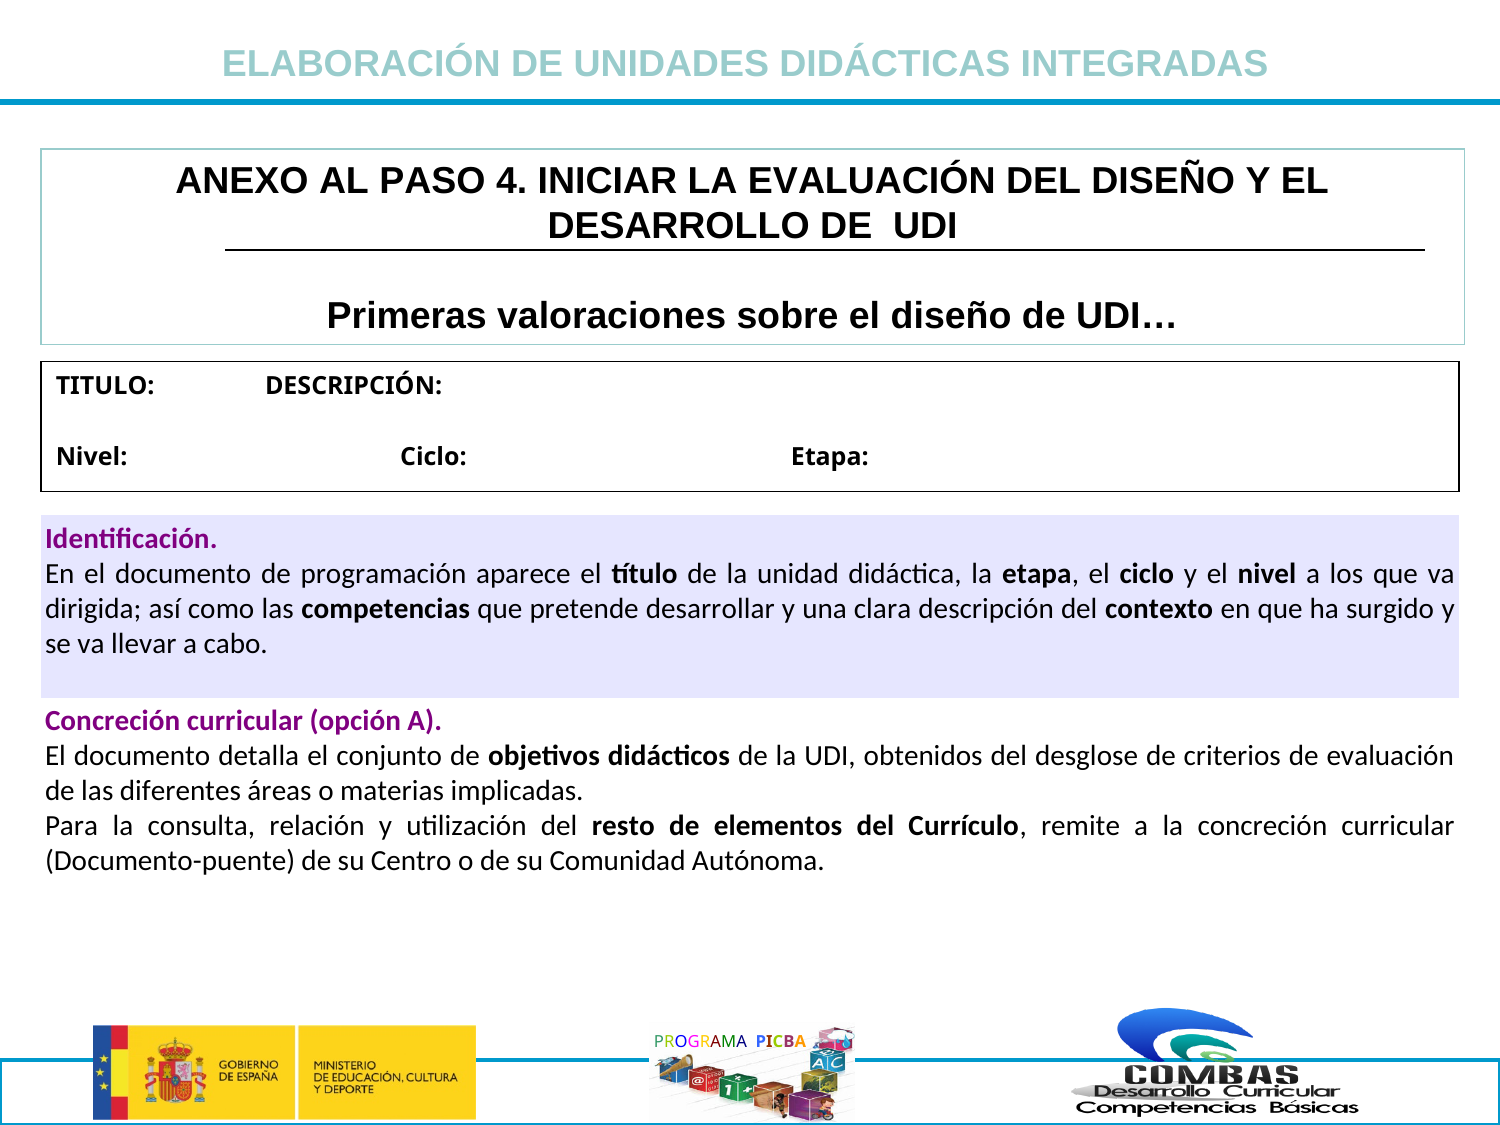

ELABORACIÓN DE UNIDADES DIDÁCTICAS INTEGRADAS
ANEXO AL PASO 4. INICIAR LA EVALUACIÓN DEL DISEÑO Y EL DESARROLLO DE UDI
Primeras valoraciones sobre el diseño de UDI…
.
TITULO: DESCRIPCIÓN:
Nivel: Ciclo: Etapa:
| Identificación. En el documento de programación aparece el título de la unidad didáctica, la etapa, el ciclo y el nivel a los que va dirigida; así como las competencias que pretende desarrollar y una clara descripción del contexto en que ha surgido y se va llevar a cabo. |
| --- |
| Concreción curricular (opción A). El documento detalla el conjunto de objetivos didácticos de la UDI, obtenidos del desglose de criterios de evaluación de las diferentes áreas o materias implicadas. Para la consulta, relación y utilización del resto de elementos del Currículo, remite a la concreción curricular (Documento-puente) de su Centro o de su Comunidad Autónoma. |
PROGRAMA PICBA